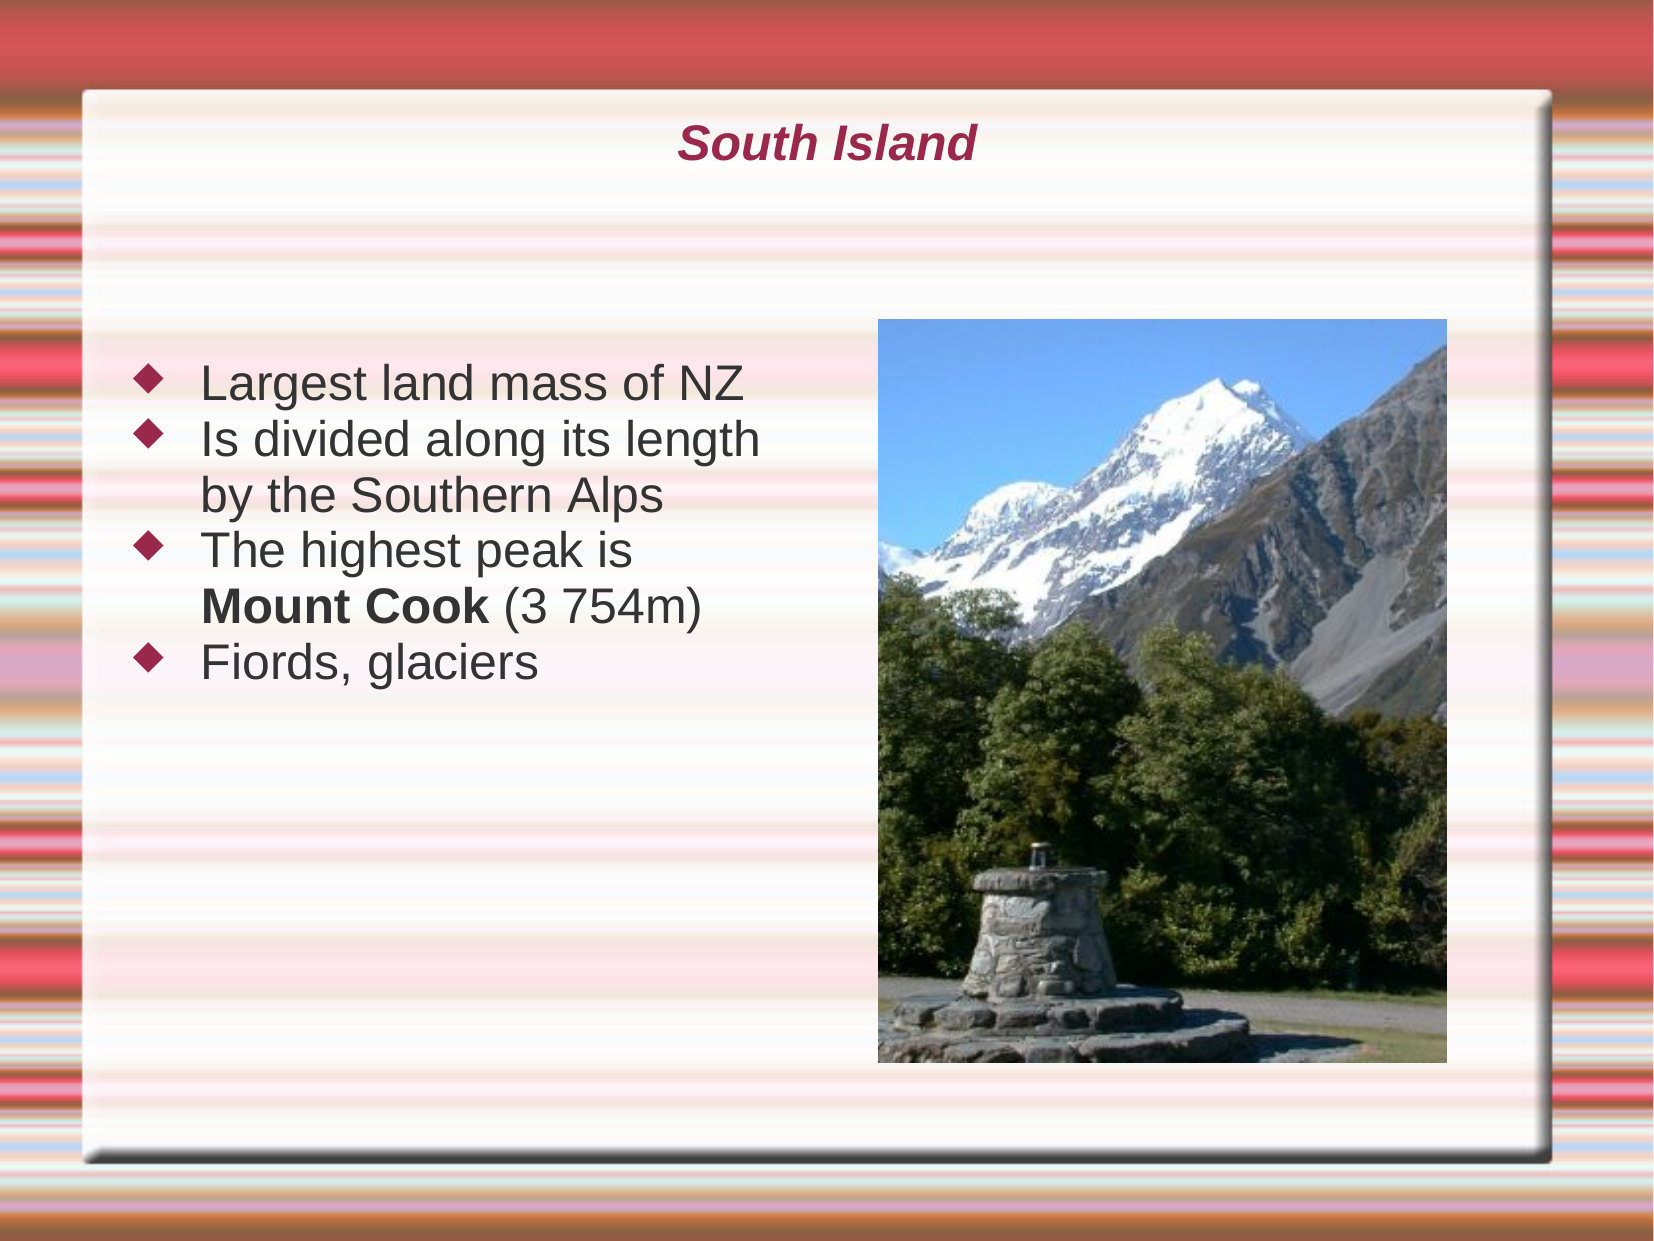

# South Island
Largest land mass of NZ
Is divided along its length by the Southern Alps
The highest peak is Mount Cook (3 754m)
Fiords, glaciers